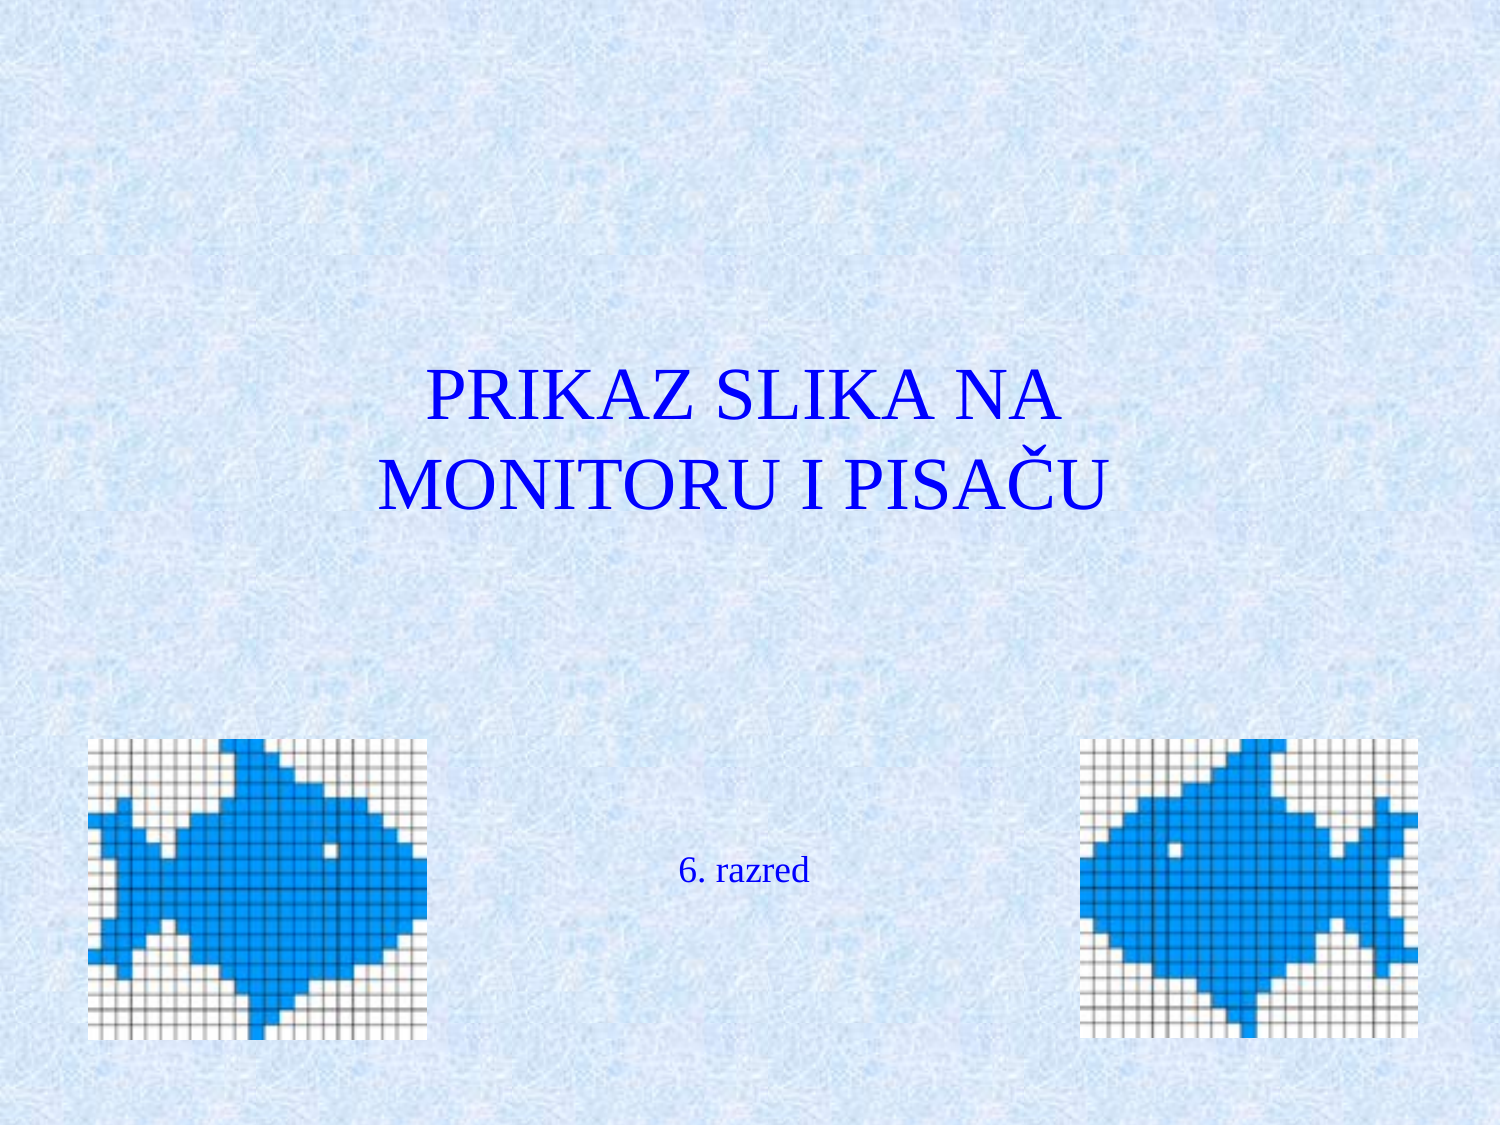

# PRIKAZ SLIKA NA MONITORU I PISAČU
6. razred